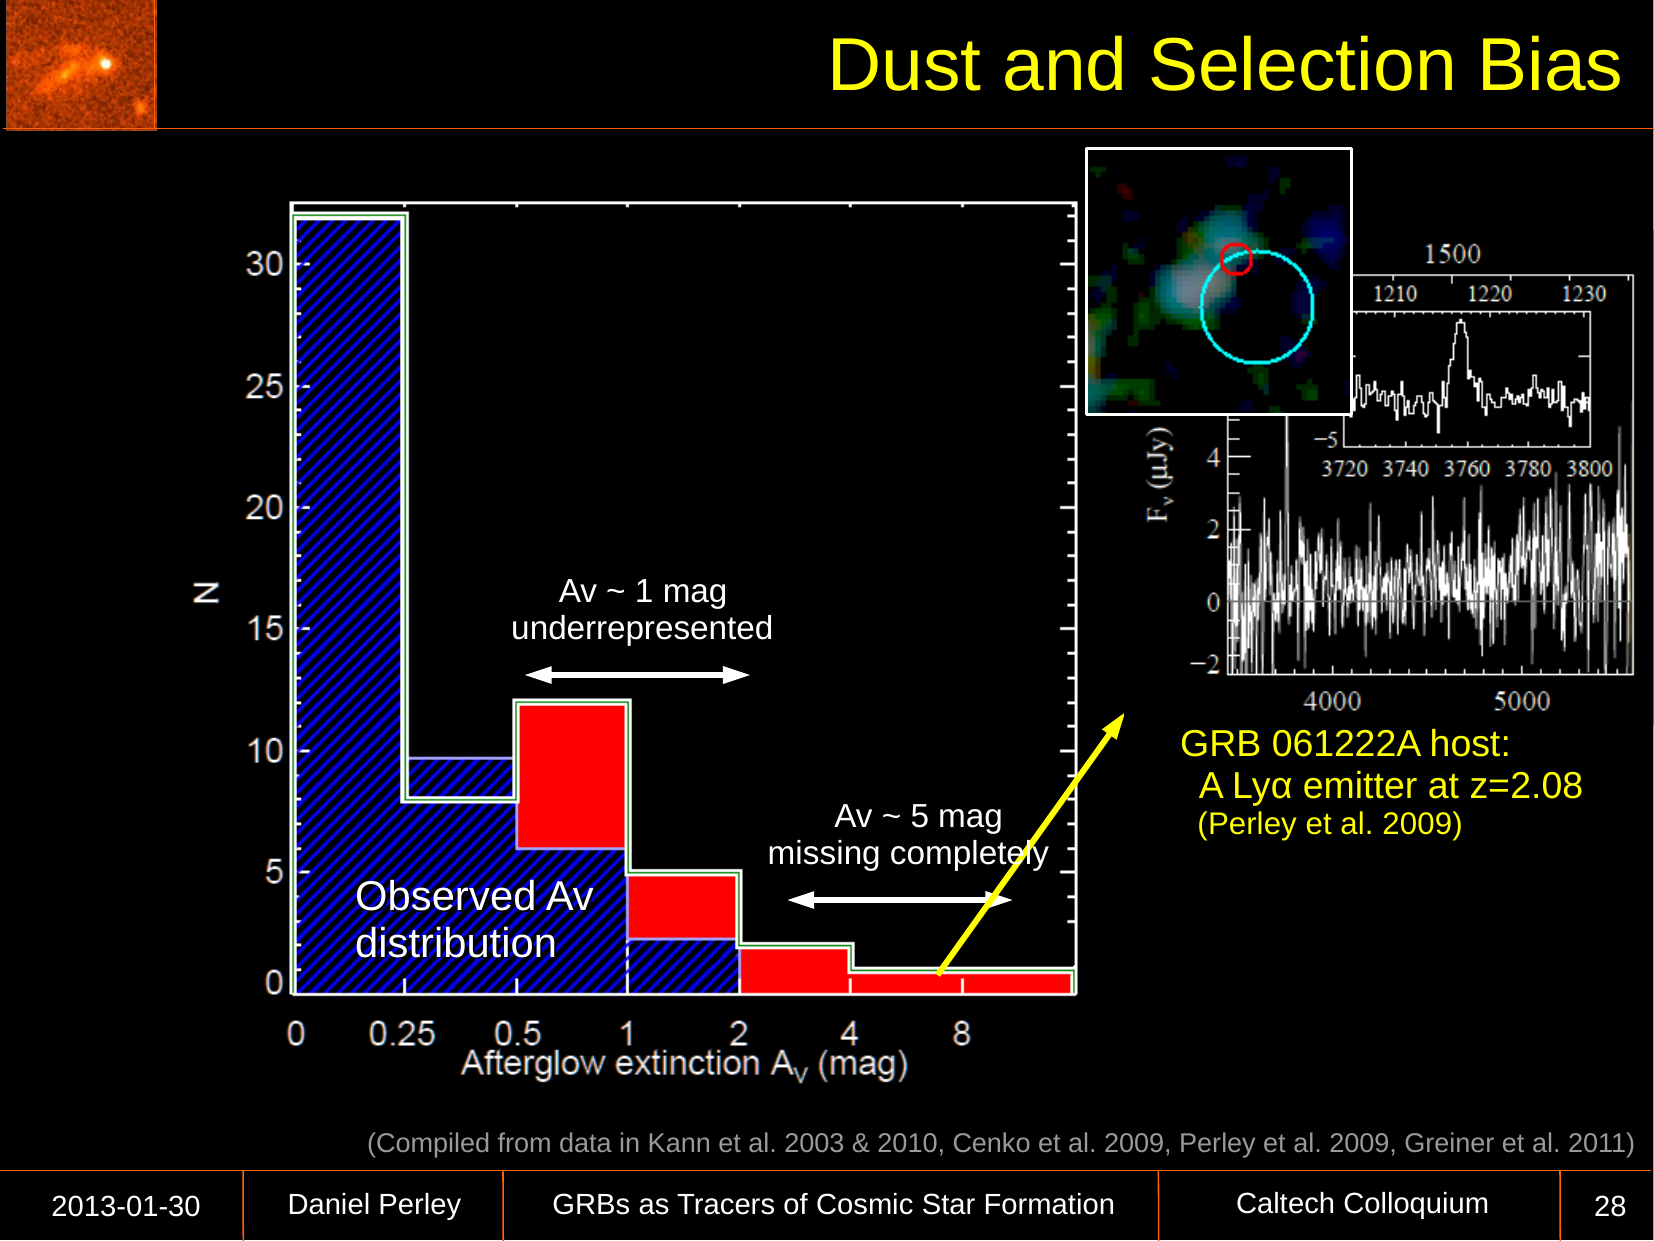

# Dust and Selection Bias
Av ~ 1 mag
underrepresented
GRB 061222A host:
 A Lyα emitter at z=2.08
 (Perley et al. 2009)
Av ~ 5 mag
missing completely
Observed Av distribution
(Compiled from data in Kann et al. 2003 & 2010, Cenko et al. 2009, Perley et al. 2009, Greiner et al. 2011)
2013-01-30
28